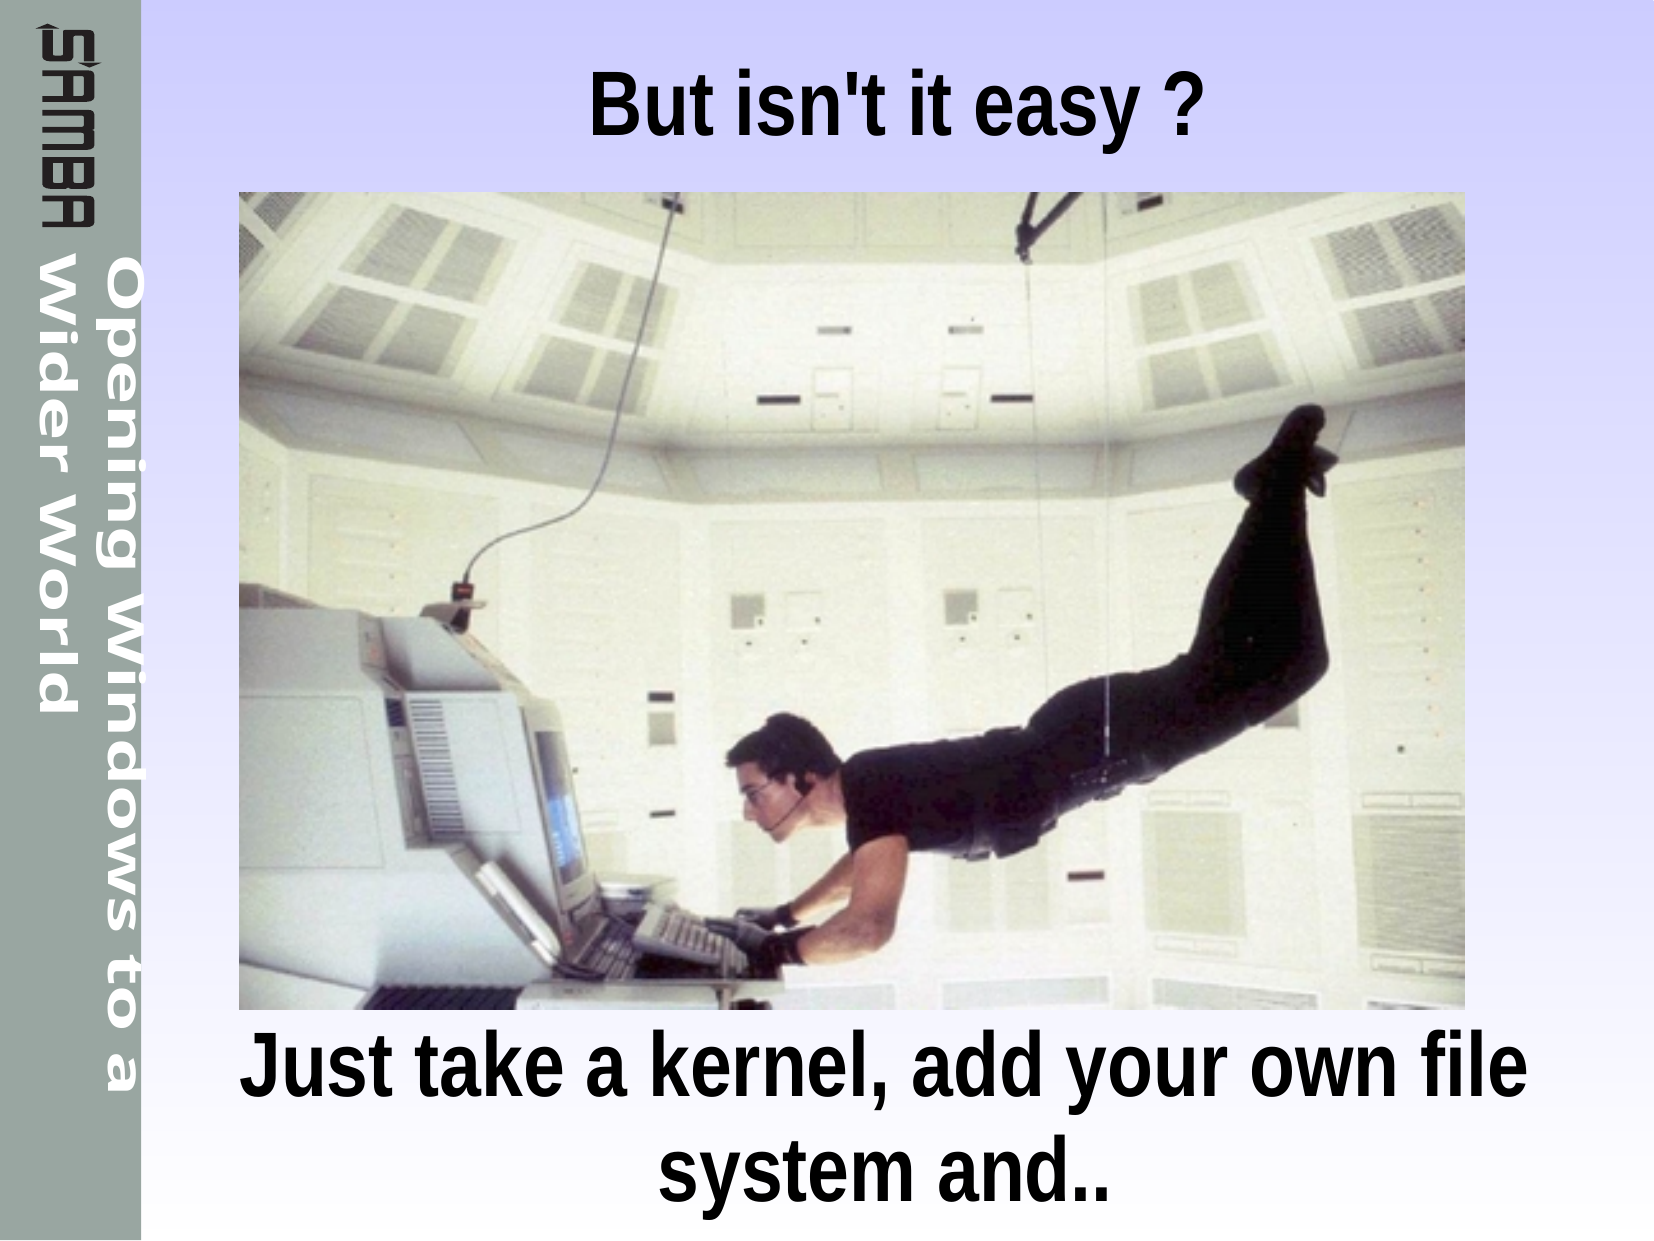

# But isn't it easy ?
Just take a kernel, add your own file system and..